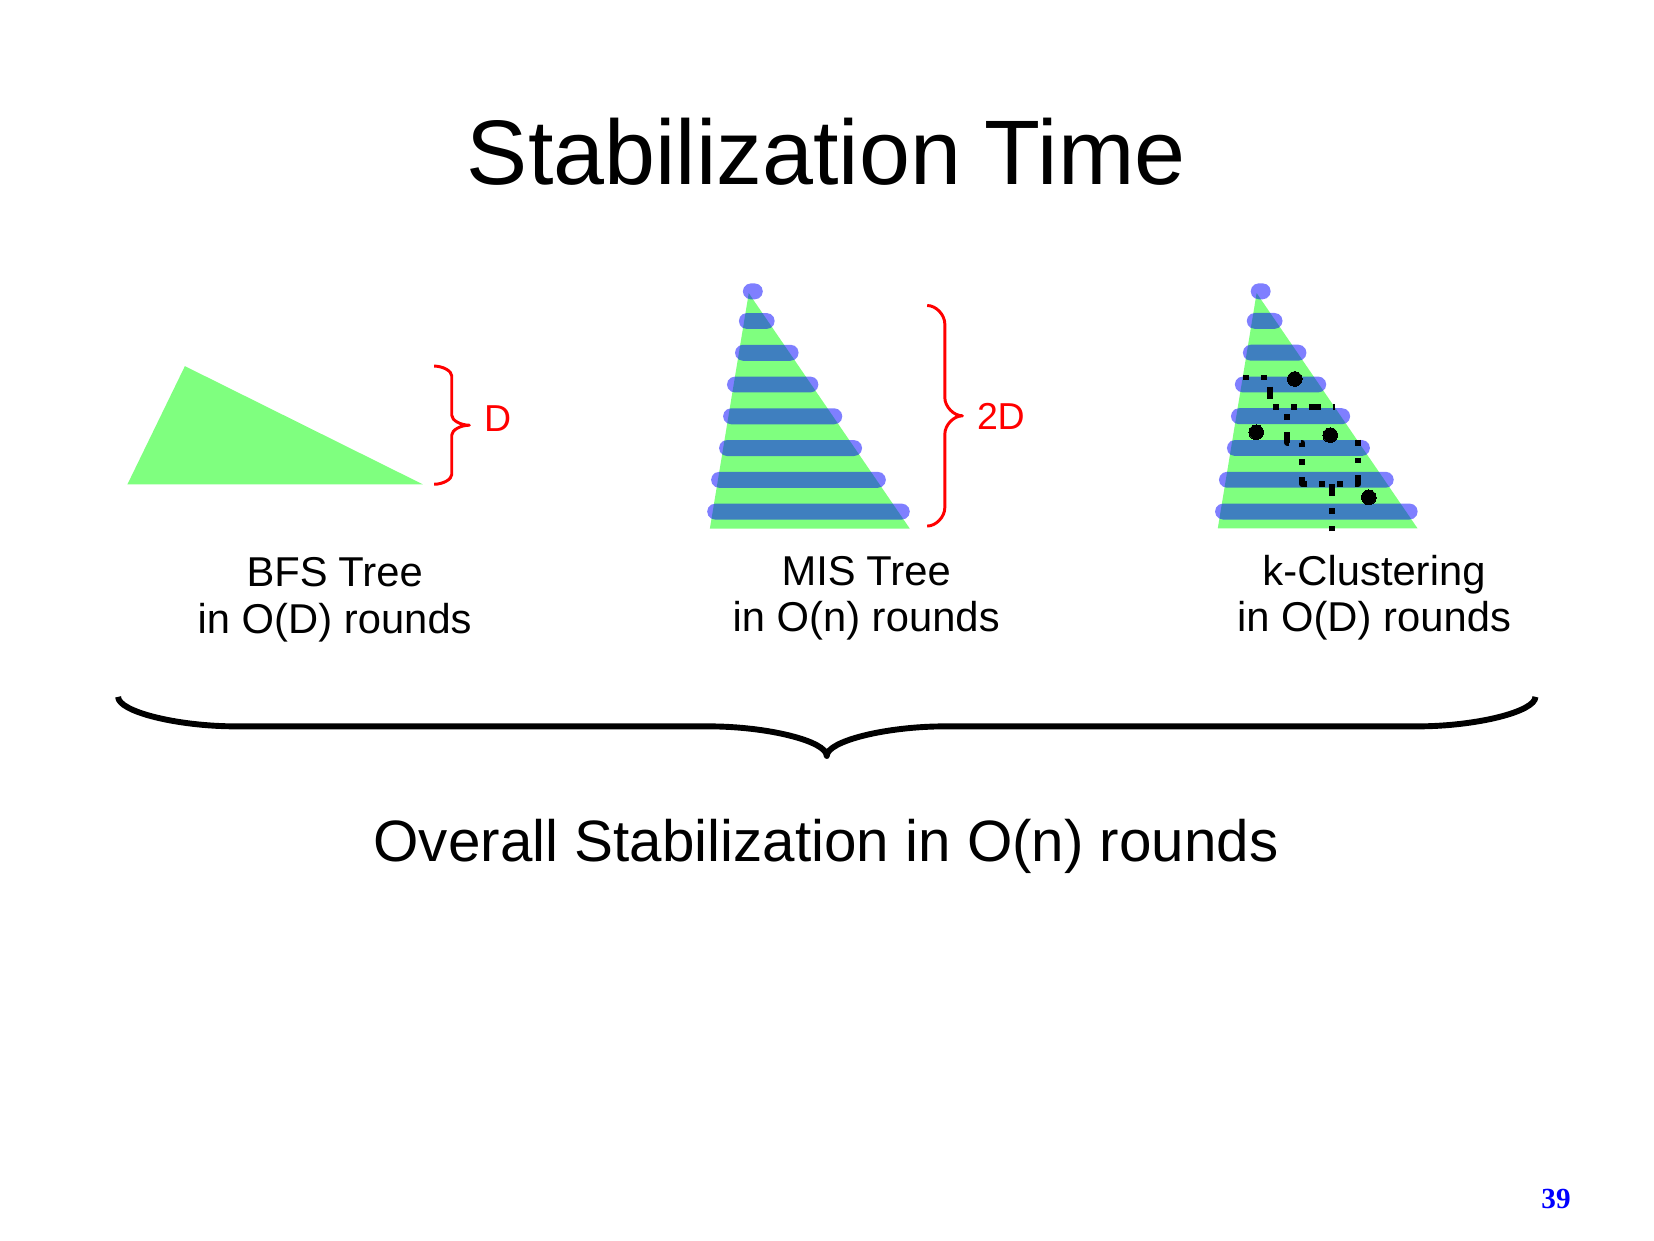

# Stabilization Time
2D
D
MIS Tree
in O(n) rounds
k-Clustering
in O(D) rounds
BFS Tree
in O(D) rounds
Overall Stabilization in O(n) rounds
39